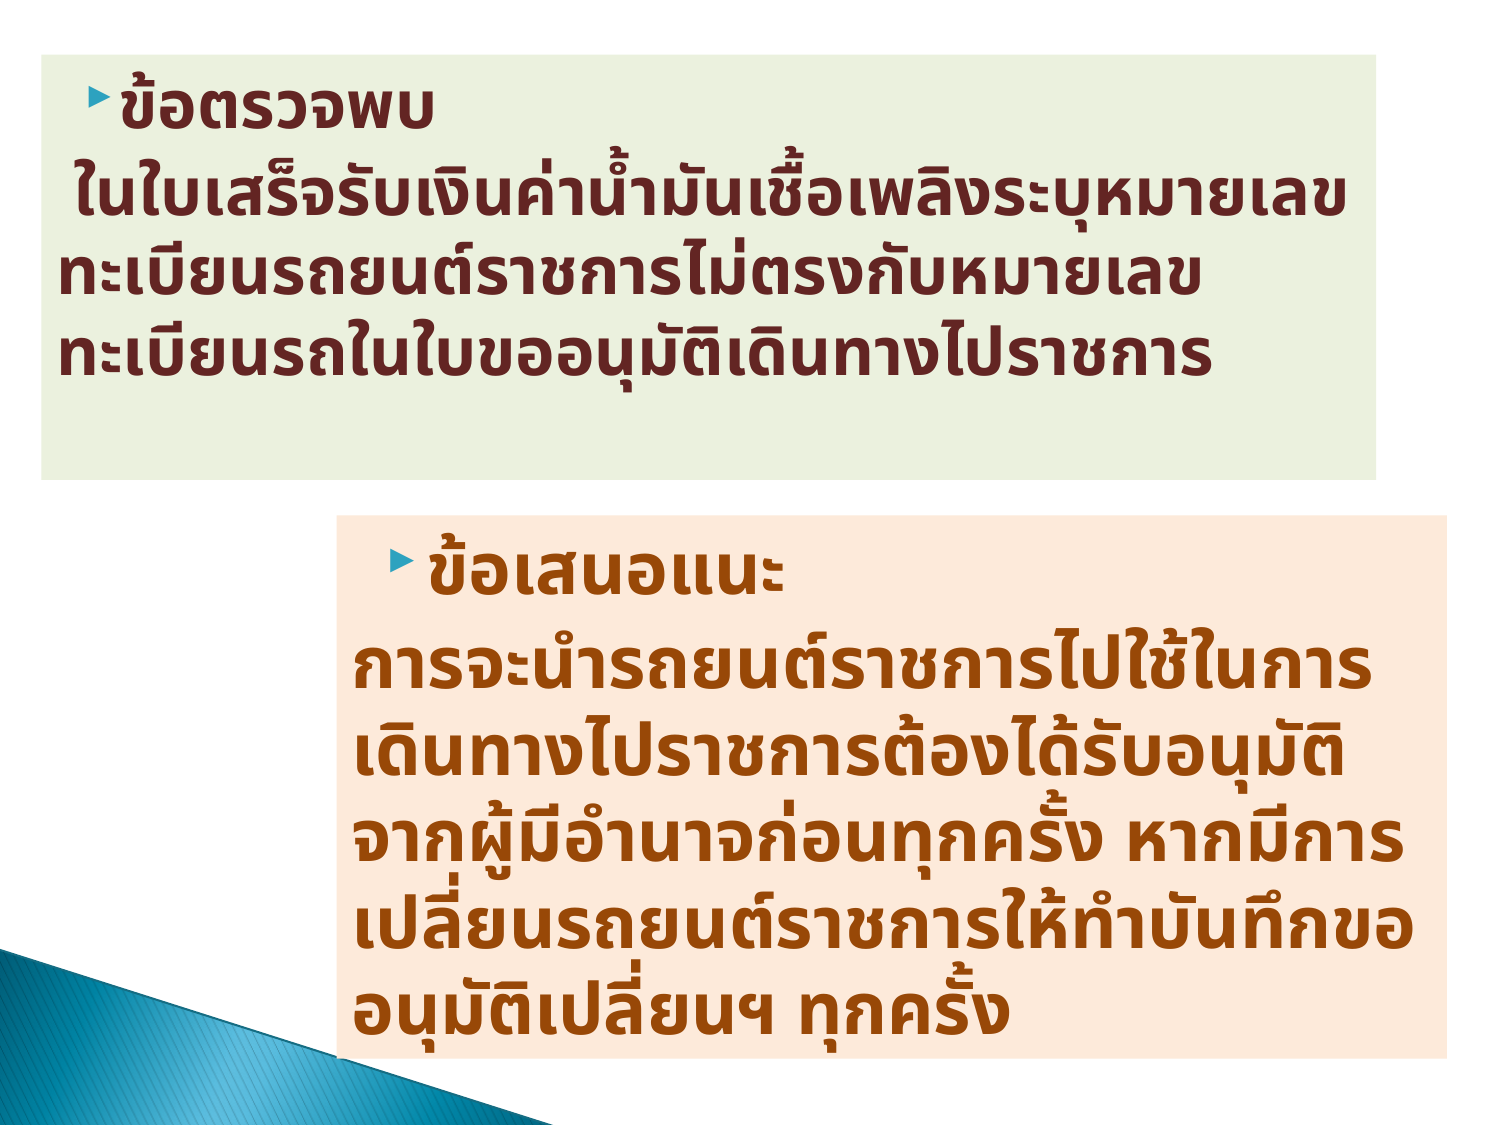

# ข้อตรวจพบ
 ในใบเสร็จรับเงินค่าน้ำมันเชื้อเพลิงระบุหมายเลขทะเบียนรถยนต์ราชการไม่ตรงกับหมายเลขทะเบียนรถในใบขออนุมัติเดินทางไปราชการ
ข้อเสนอแนะ
การจะนำรถยนต์ราชการไปใช้ในการเดินทางไปราชการต้องได้รับอนุมัติจากผู้มีอำนาจก่อนทุกครั้ง หากมีการเปลี่ยนรถยนต์ราชการให้ทำบันทึกขออนุมัติเปลี่ยนฯ ทุกครั้ง